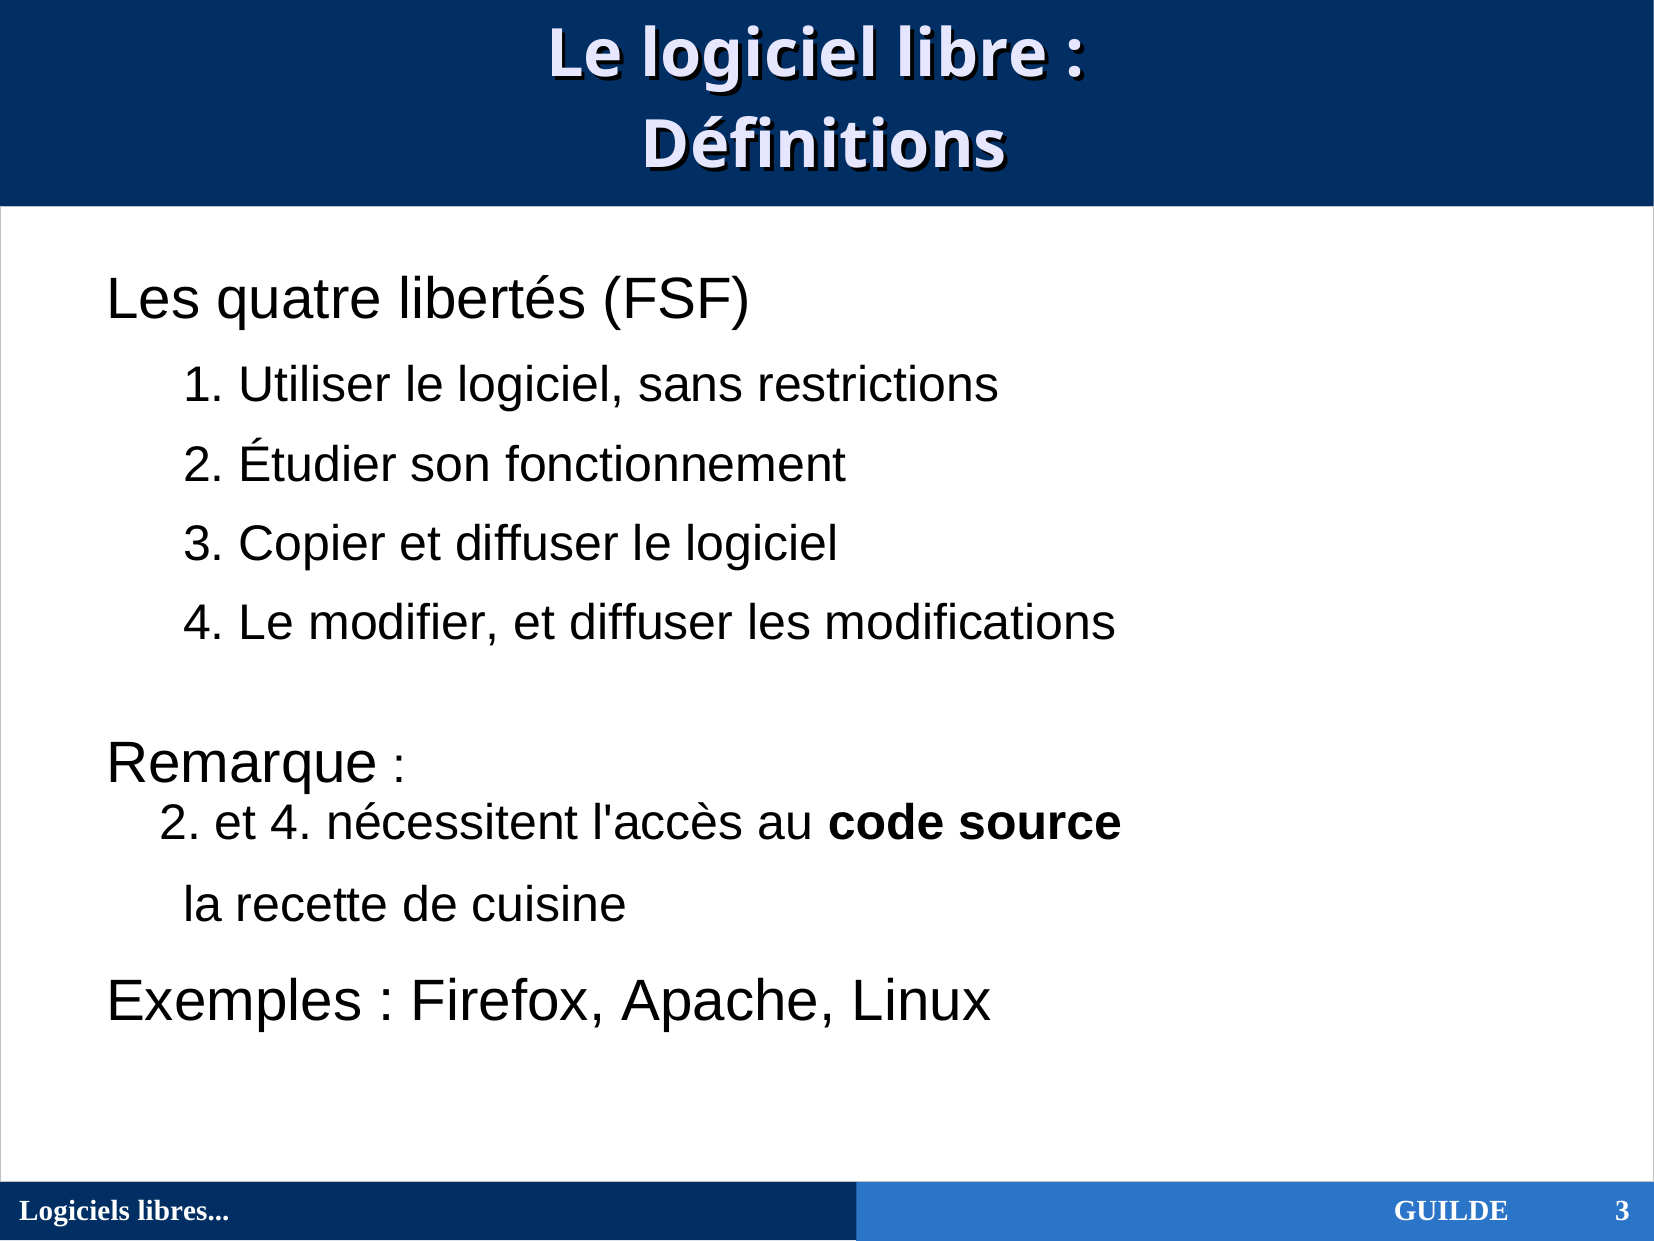

# Le logiciel libre : Définitions
Les quatre libertés (FSF)
1. Utiliser le logiciel, sans restrictions
2. Étudier son fonctionnement
3. Copier et diffuser le logiciel
4. Le modifier, et diffuser les modifications
Remarque :
2. et 4. nécessitent l'accès au code source
la recette de cuisine
Exemples : Firefox, Apache, Linux
3